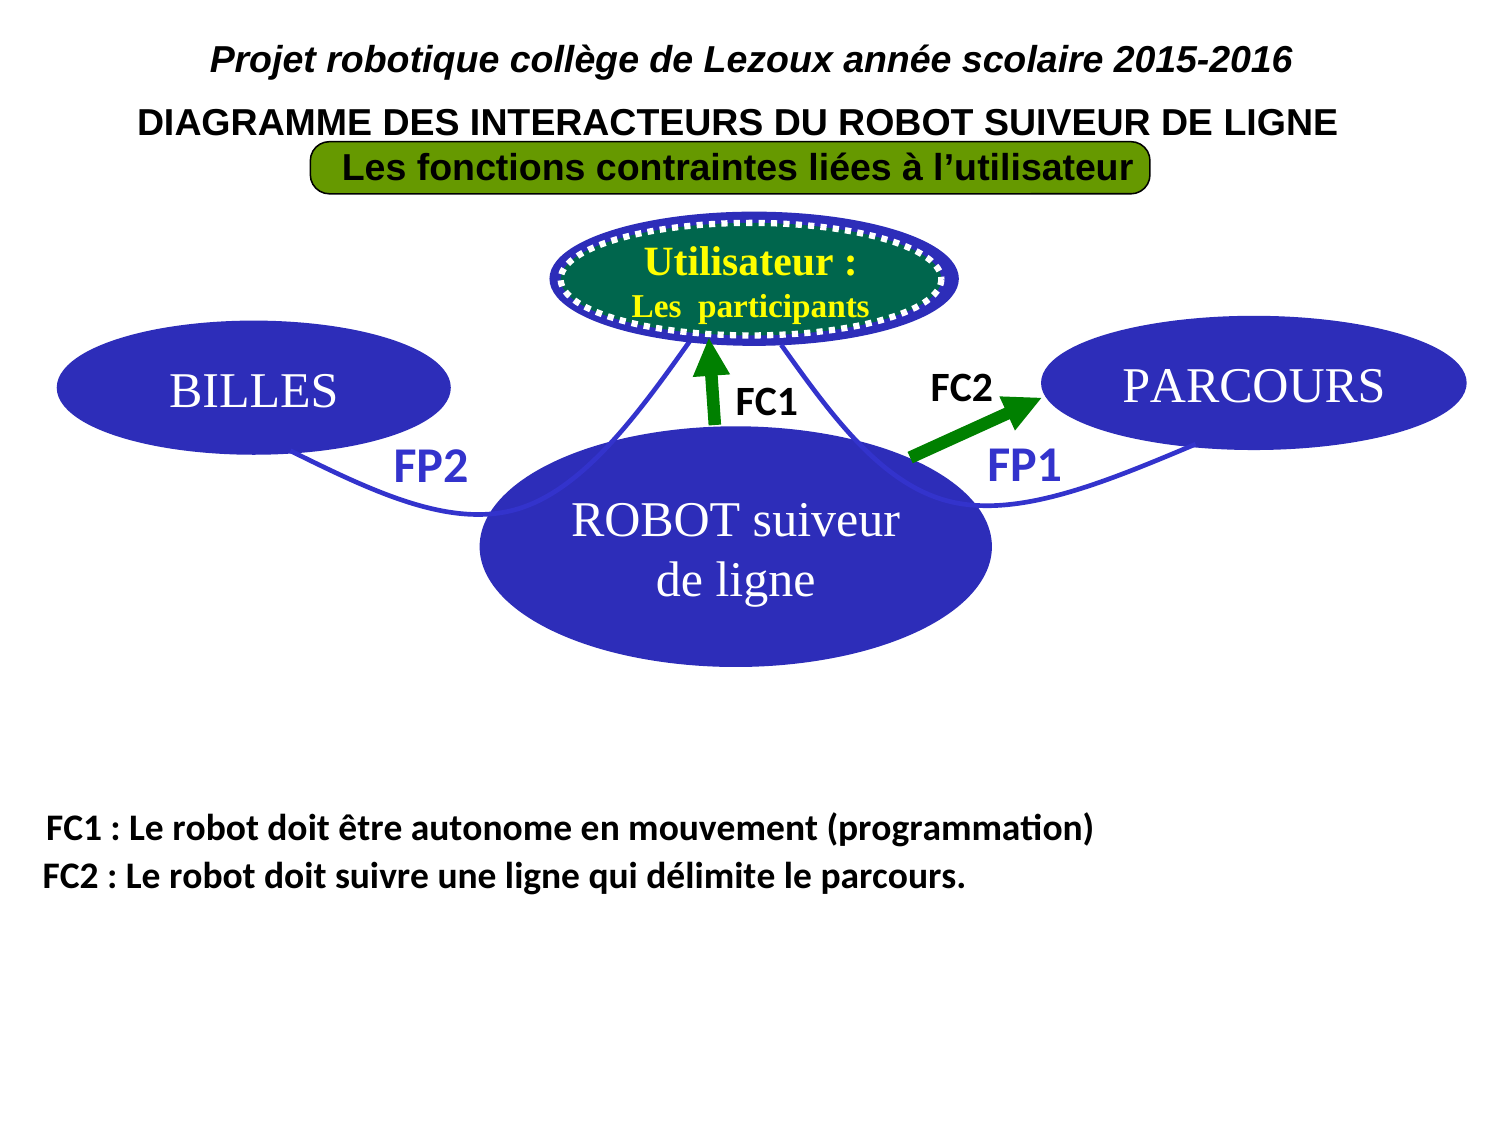

Projet robotique collège de Lezoux année scolaire 2015-2016
DIAGRAMME DES INTERACTEURS DU ROBOT SUIVEUR DE LIGNE
Les fonctions contraintes liées à l’utilisateur
Le défi
Utilisateur : Les participants
PARCOURS
BILLES
FC2
FC1
ROBOT suiveur de ligne
FP1
FP2
FC1 : Le robot doit être autonome en mouvement (programmation)
FC2 : Le robot doit suivre une ligne qui délimite le parcours.